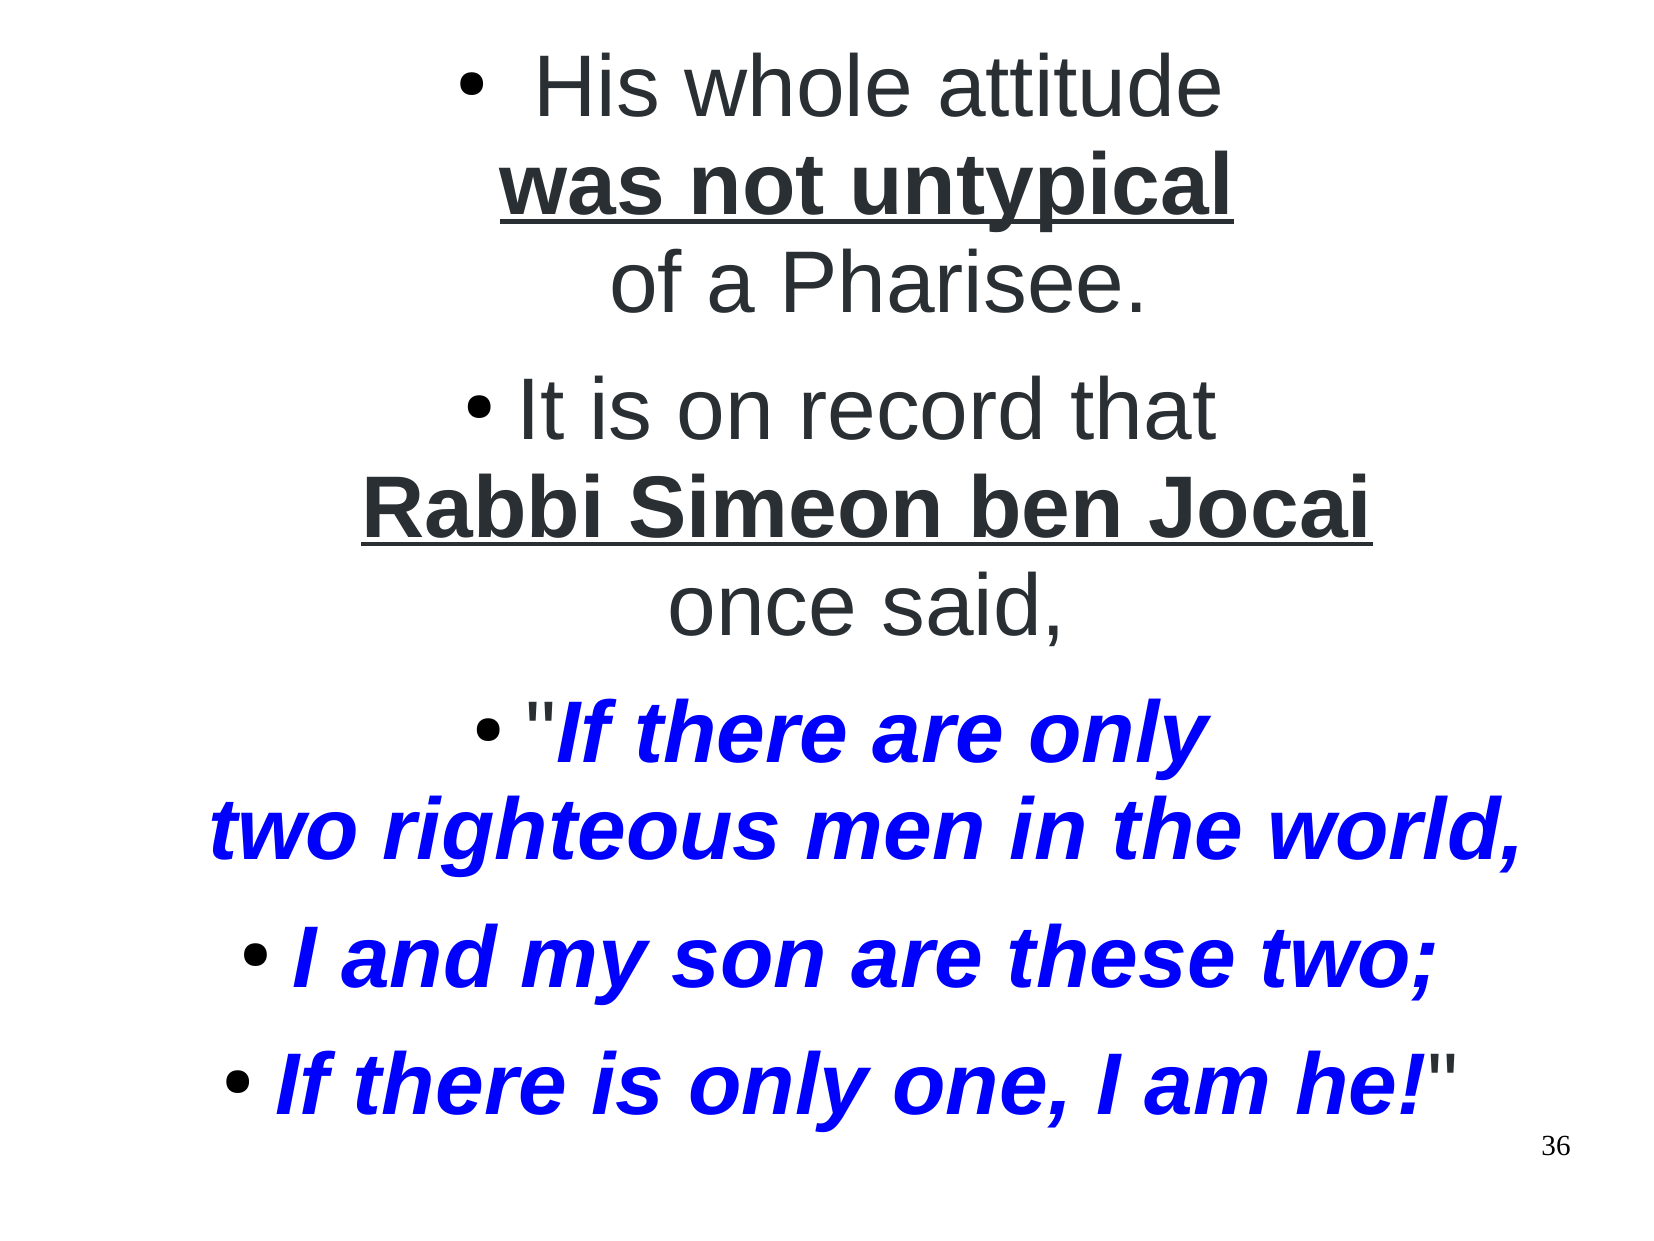

# His whole attitude was not untypical of a Pharisee.
It is on record that
Rabbi Simeon ben Jocai
once said,
"If there are only
two righteous men in the world,
I and my son are these two;
If there is only one, I am he!"
36